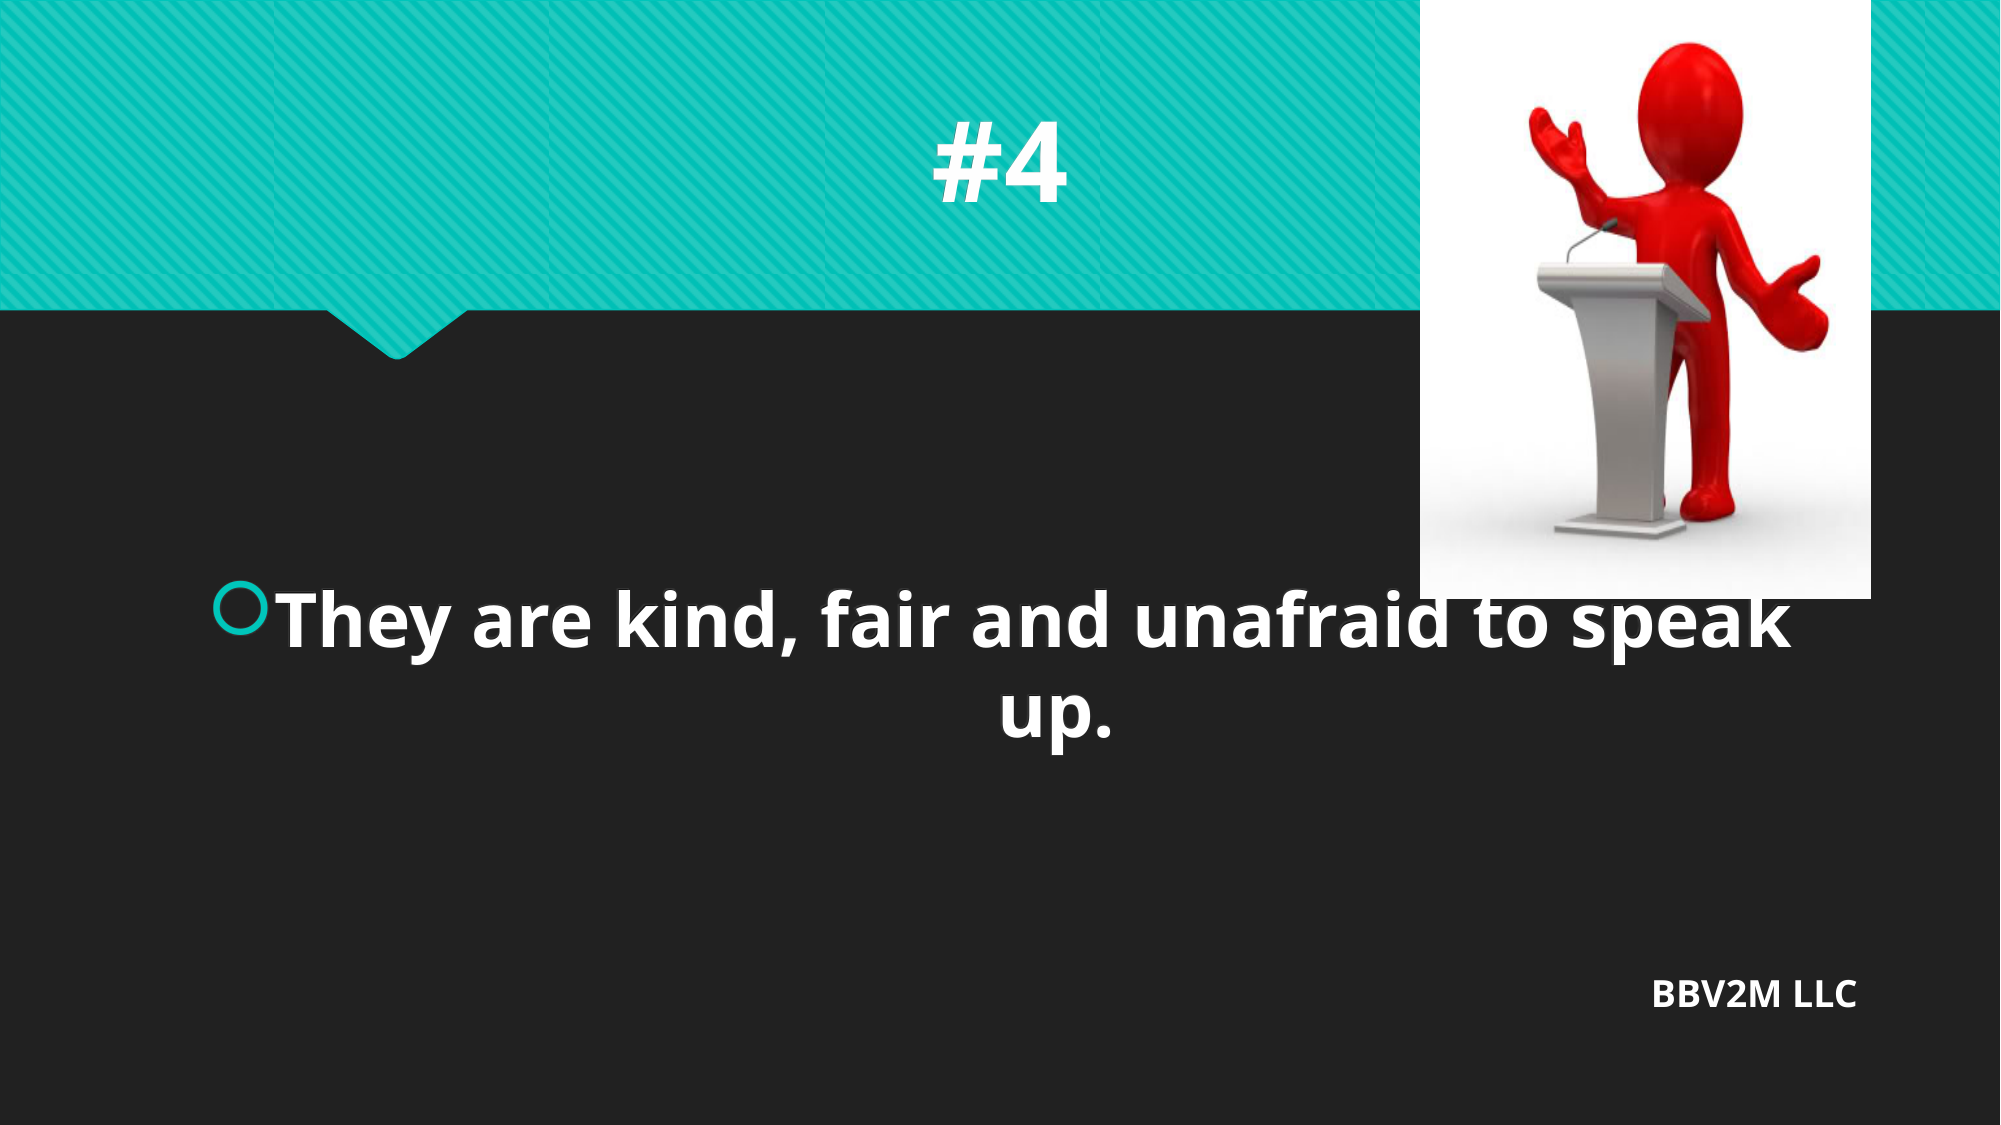

# #4
They are kind, fair and unafraid to speak up.
BBV2M LLC